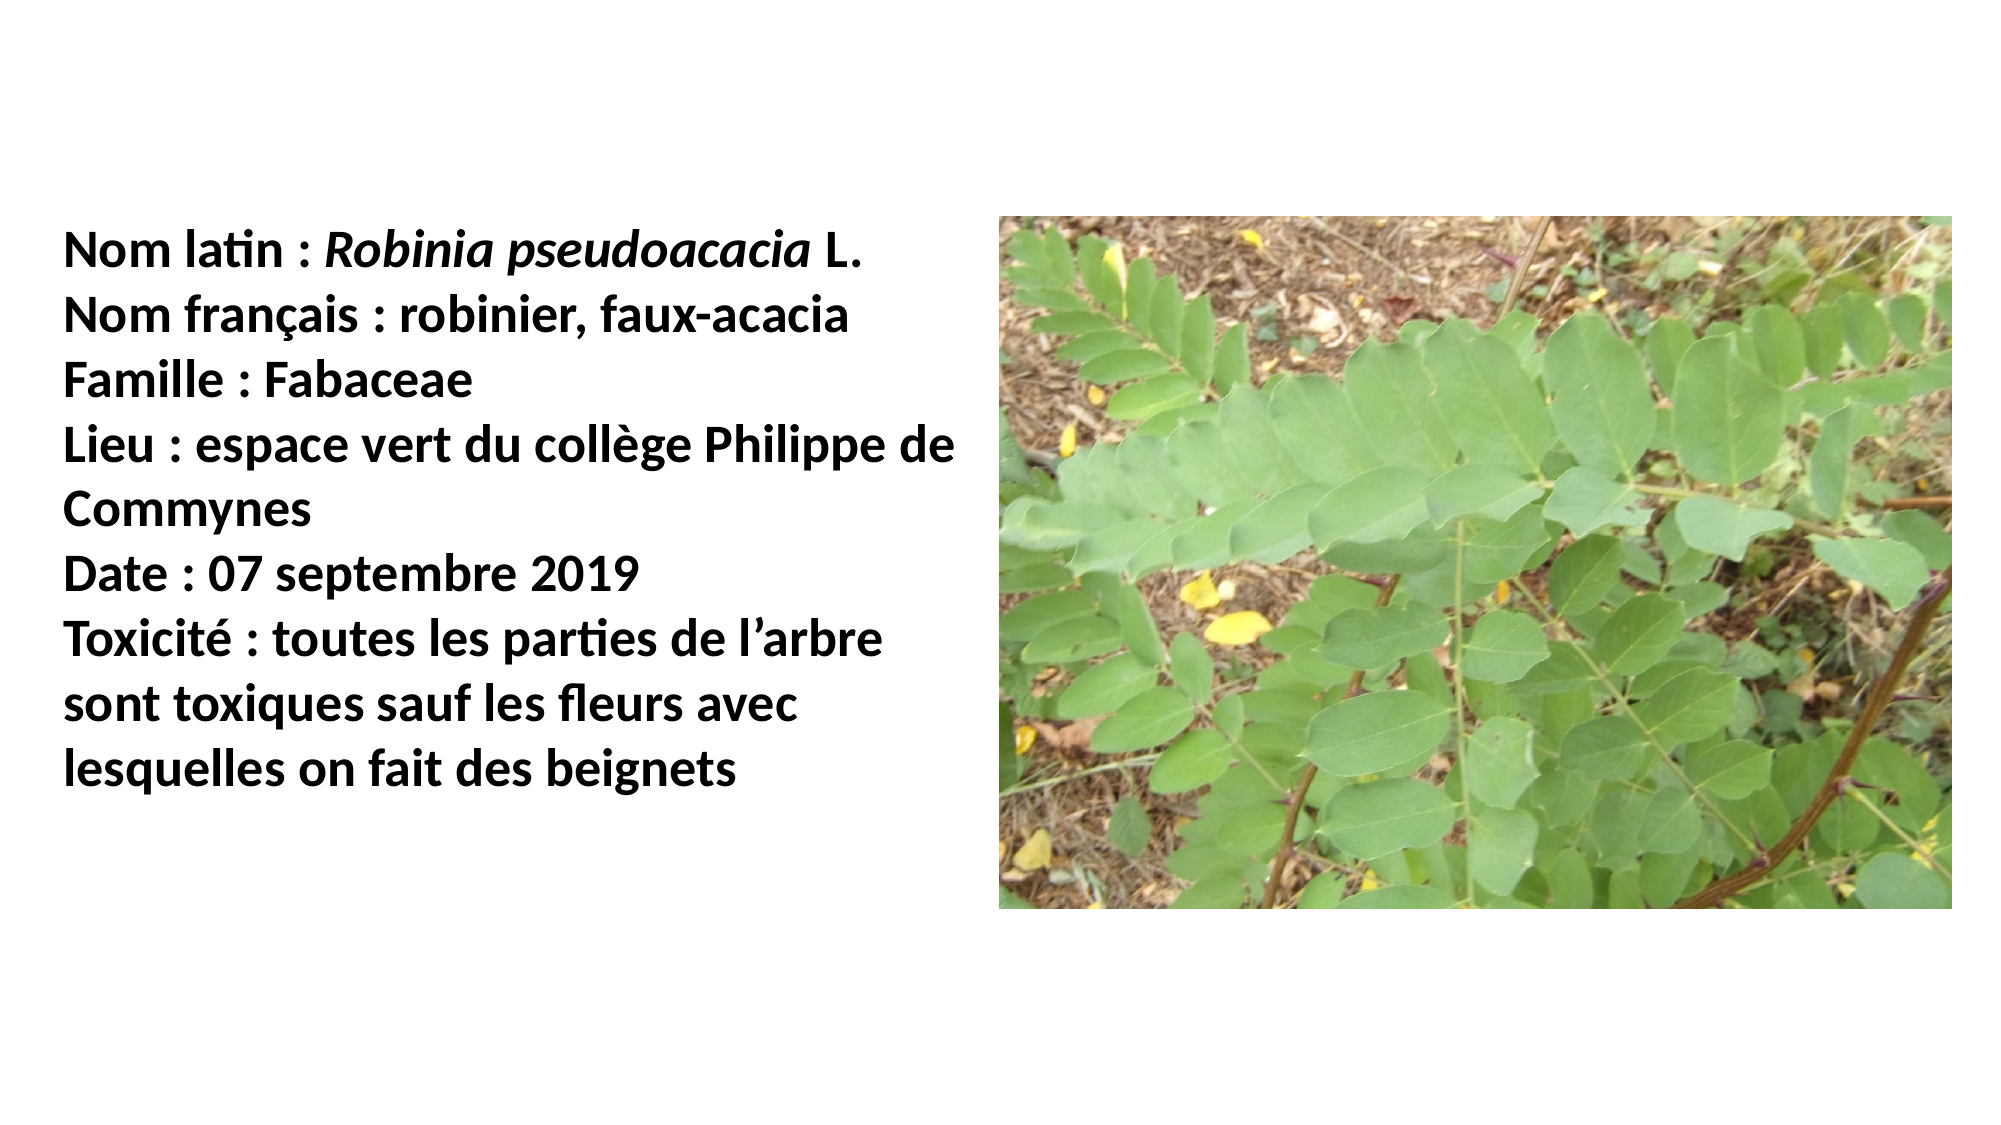

Nom latin : Robinia pseudoacacia L.
Nom français : robinier, faux-acacia
Famille : Fabaceae
Lieu : espace vert du collège Philippe de Commynes
Date : 07 septembre 2019
Toxicité : toutes les parties de l’arbre sont toxiques sauf les fleurs avec lesquelles on fait des beignets